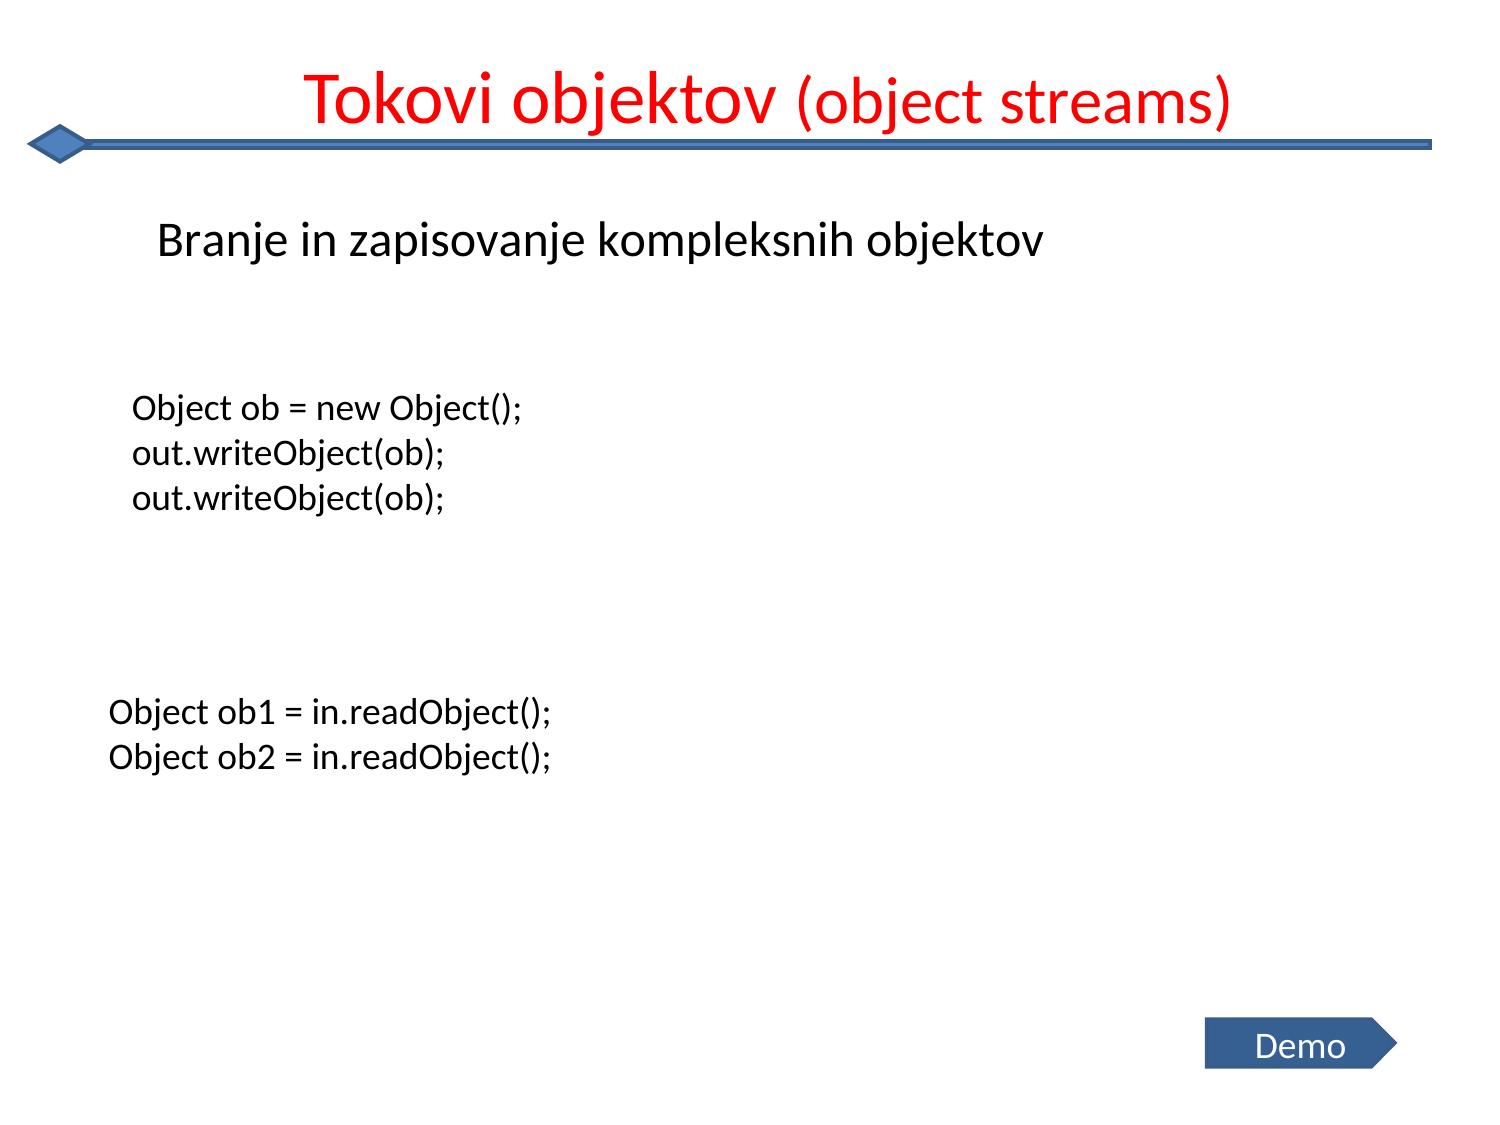

# Tokovi objektov (object streams)
Branje in zapisovanje kompleksnih objektov
Object ob = new Object(); out.writeObject(ob); out.writeObject(ob);
Object ob1 = in.readObject(); Object ob2 = in.readObject();
Demo